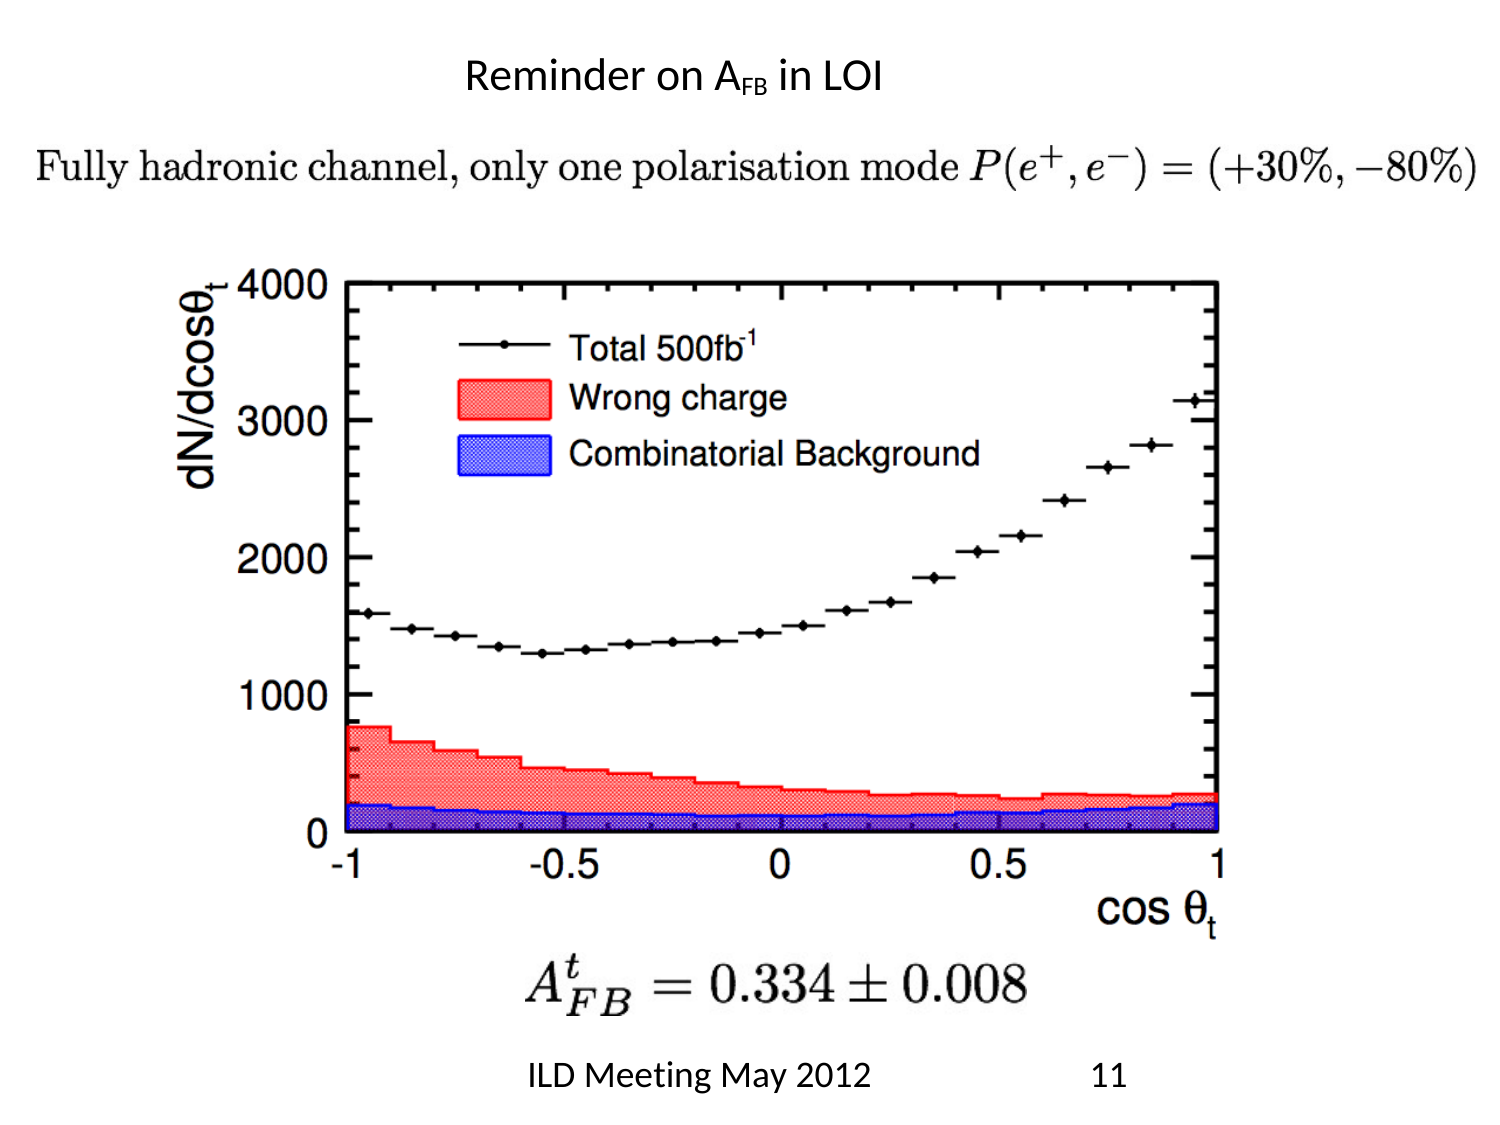

Reminder on AFB in LOI
11
ILD Meeting May 2012